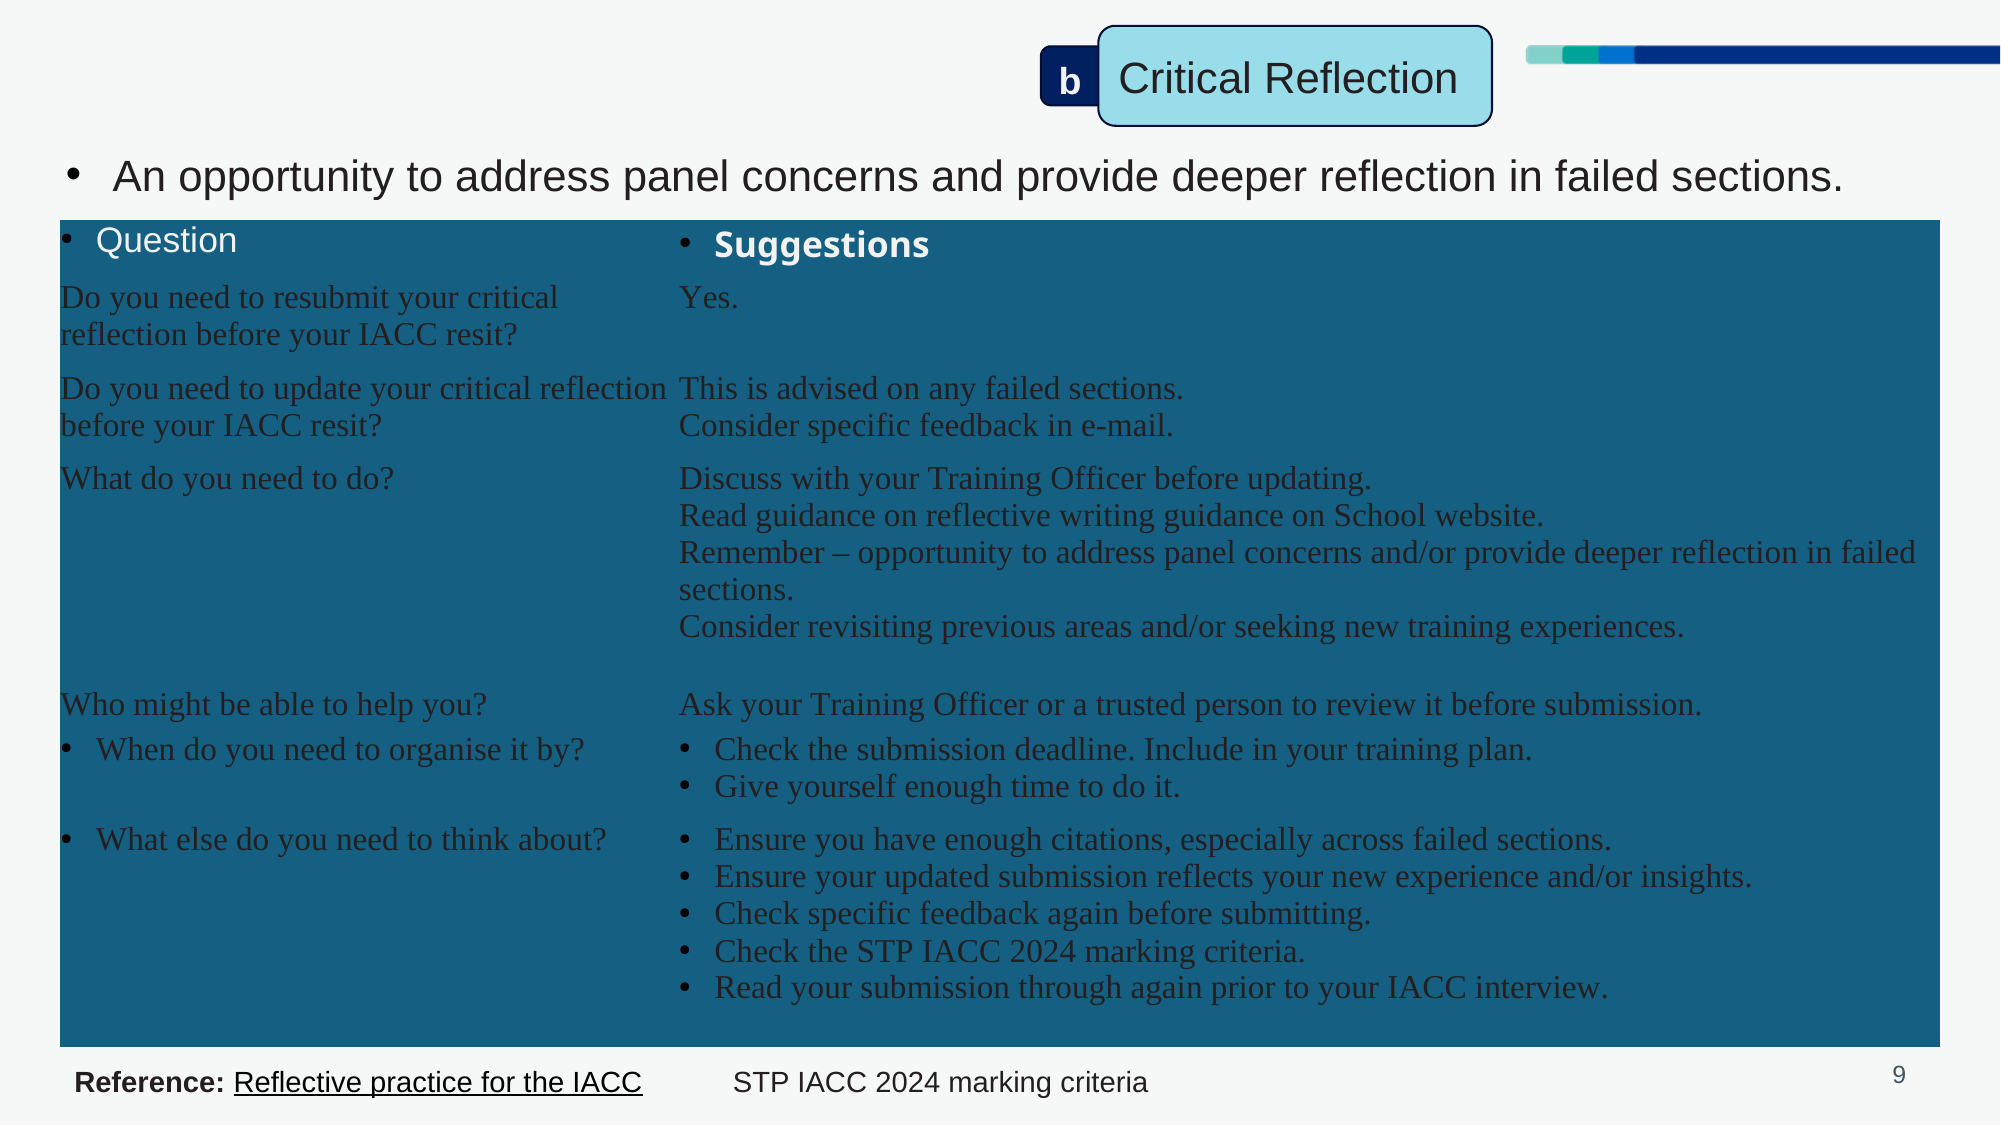

Critical Reflection
b
An opportunity to address panel concerns and provide deeper reflection in failed sections.
| Question | Suggestions |
| --- | --- |
| Do you need to resubmit your critical reflection before your IACC resit? | Yes. |
| Do you need to update your critical reflection before your IACC resit? | This is advised on any failed sections. Consider specific feedback in e-mail. |
| What do you need to do? | Discuss with your Training Officer before updating. Read guidance on reflective writing guidance on School website. Remember – opportunity to address panel concerns and/or provide deeper reflection in failed sections. Consider revisiting previous areas and/or seeking new training experiences. |
| Who might be able to help you? | Ask your Training Officer or a trusted person to review it before submission. |
| When do you need to organise it by? | Check the submission deadline. Include in your training plan. Give yourself enough time to do it. |
| What else do you need to think about? | Ensure you have enough citations, especially across failed sections. Ensure your updated submission reflects your new experience and/or insights. Check specific feedback again before submitting. Check the STP IACC 2024 marking criteria. Read your submission through again prior to your IACC interview. |
# Critical Reflection
Reference: Reflective practice for the IACC
STP IACC 2024 marking criteria